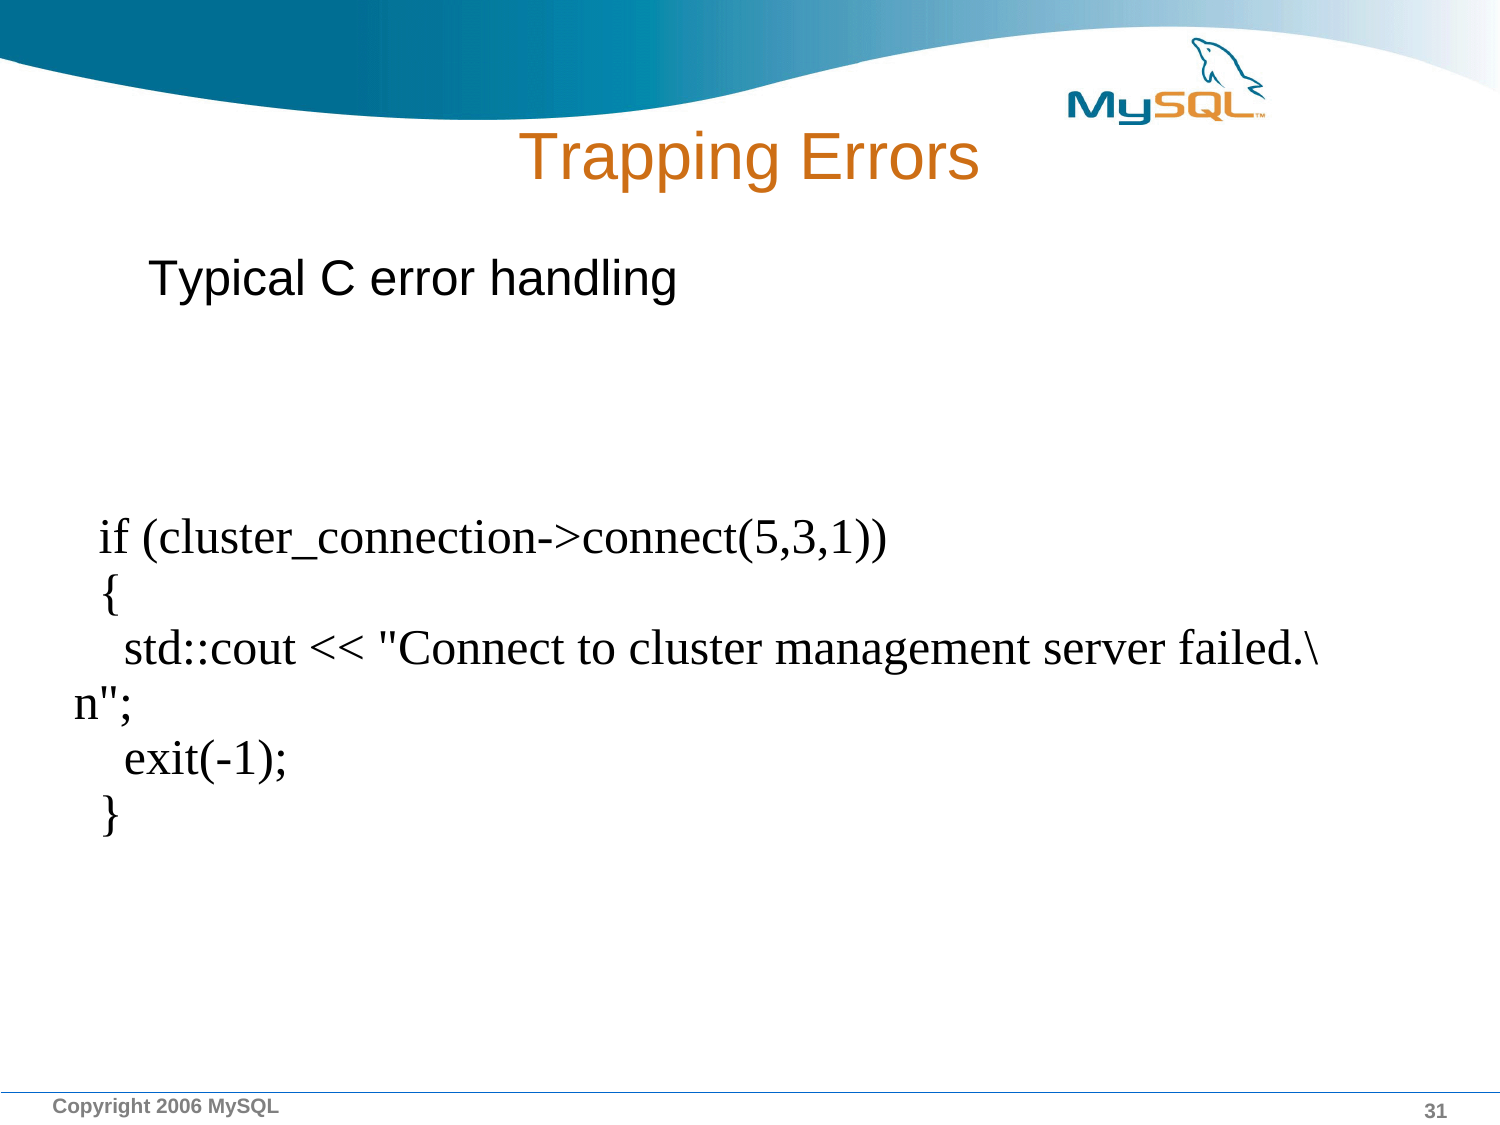

# Trapping Errors
Typical C error handling
 if (cluster_connection->connect(5,3,1))
 {
 std::cout << "Connect to cluster management server failed.\n";
 exit(-1);
 }